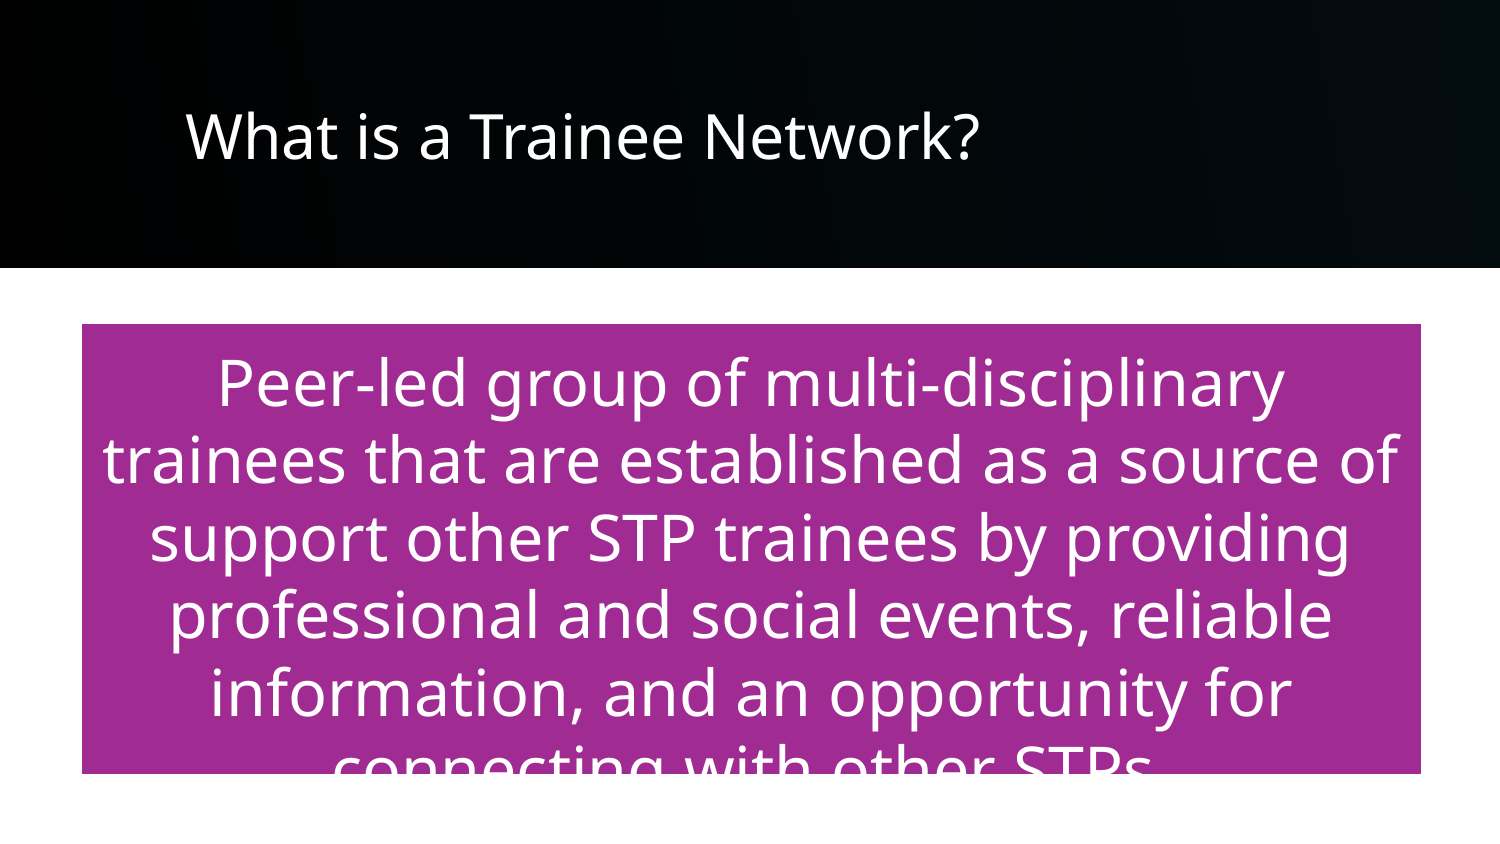

# What is a Trainee Network?
Peer-led group of multi-disciplinary trainees that are established as a source of support other STP trainees by providing professional and social events, reliable information, and an opportunity for connecting with other STPs.